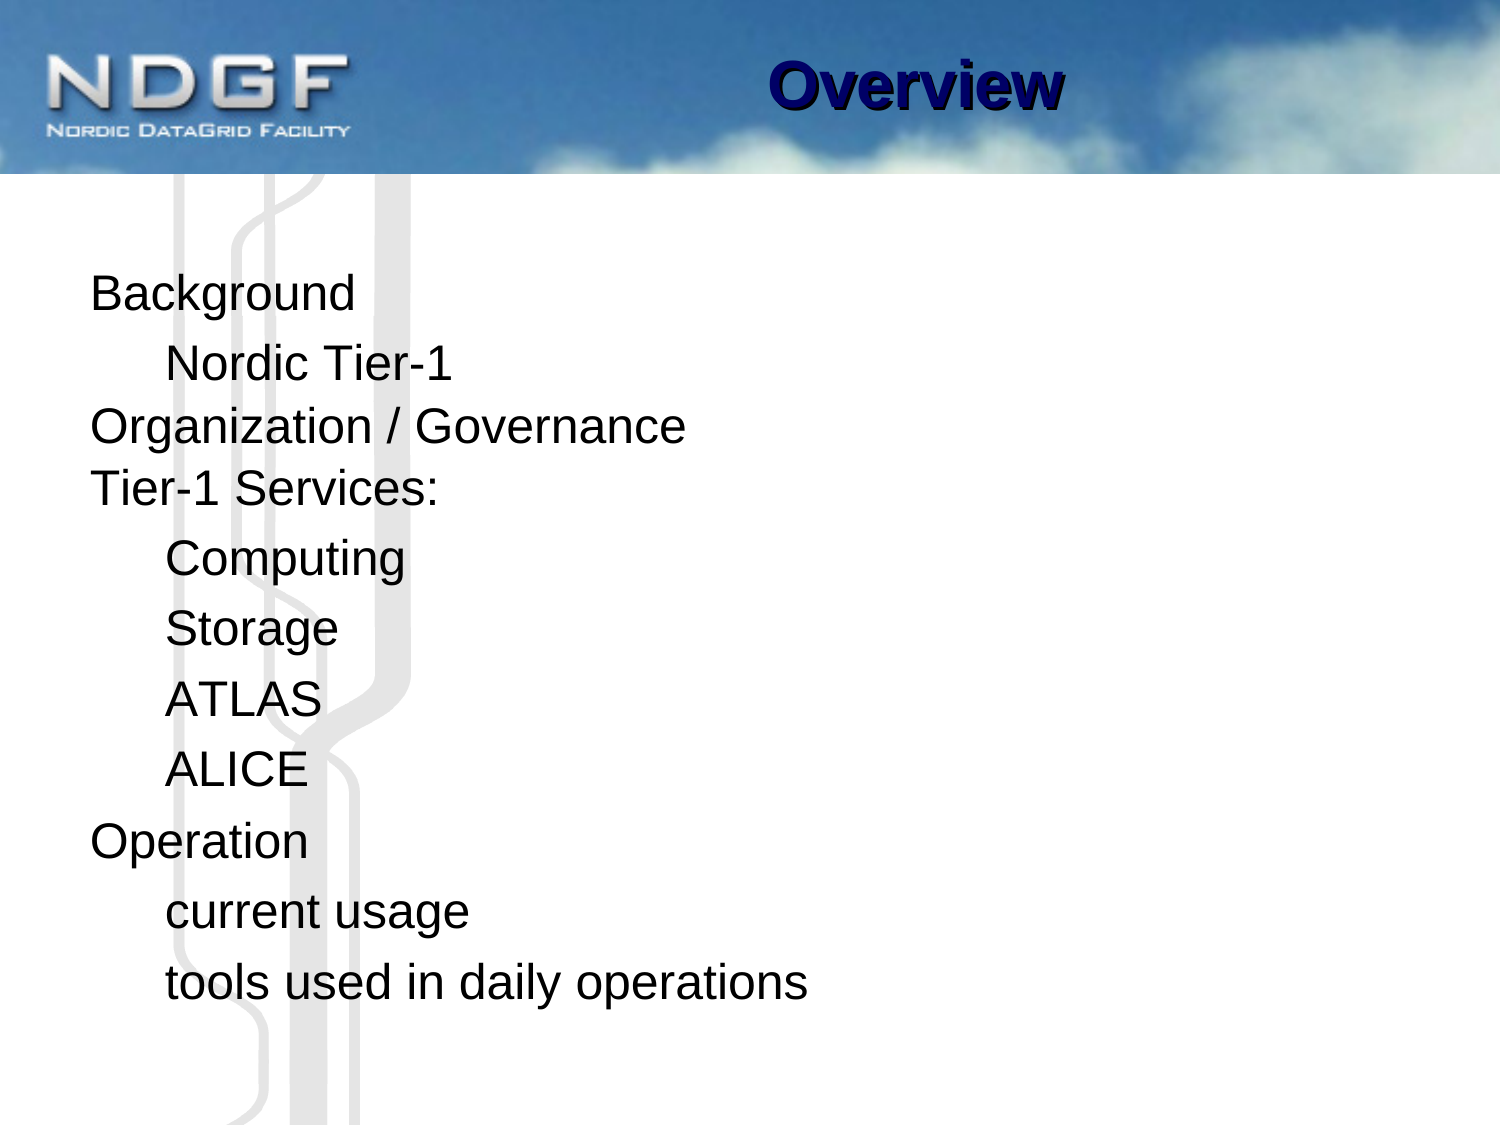

# Overview
Background
Nordic Tier-1
Organization / Governance
Tier-1 Services:
Computing
Storage
ATLAS
ALICE
Operation
current usage
tools used in daily operations